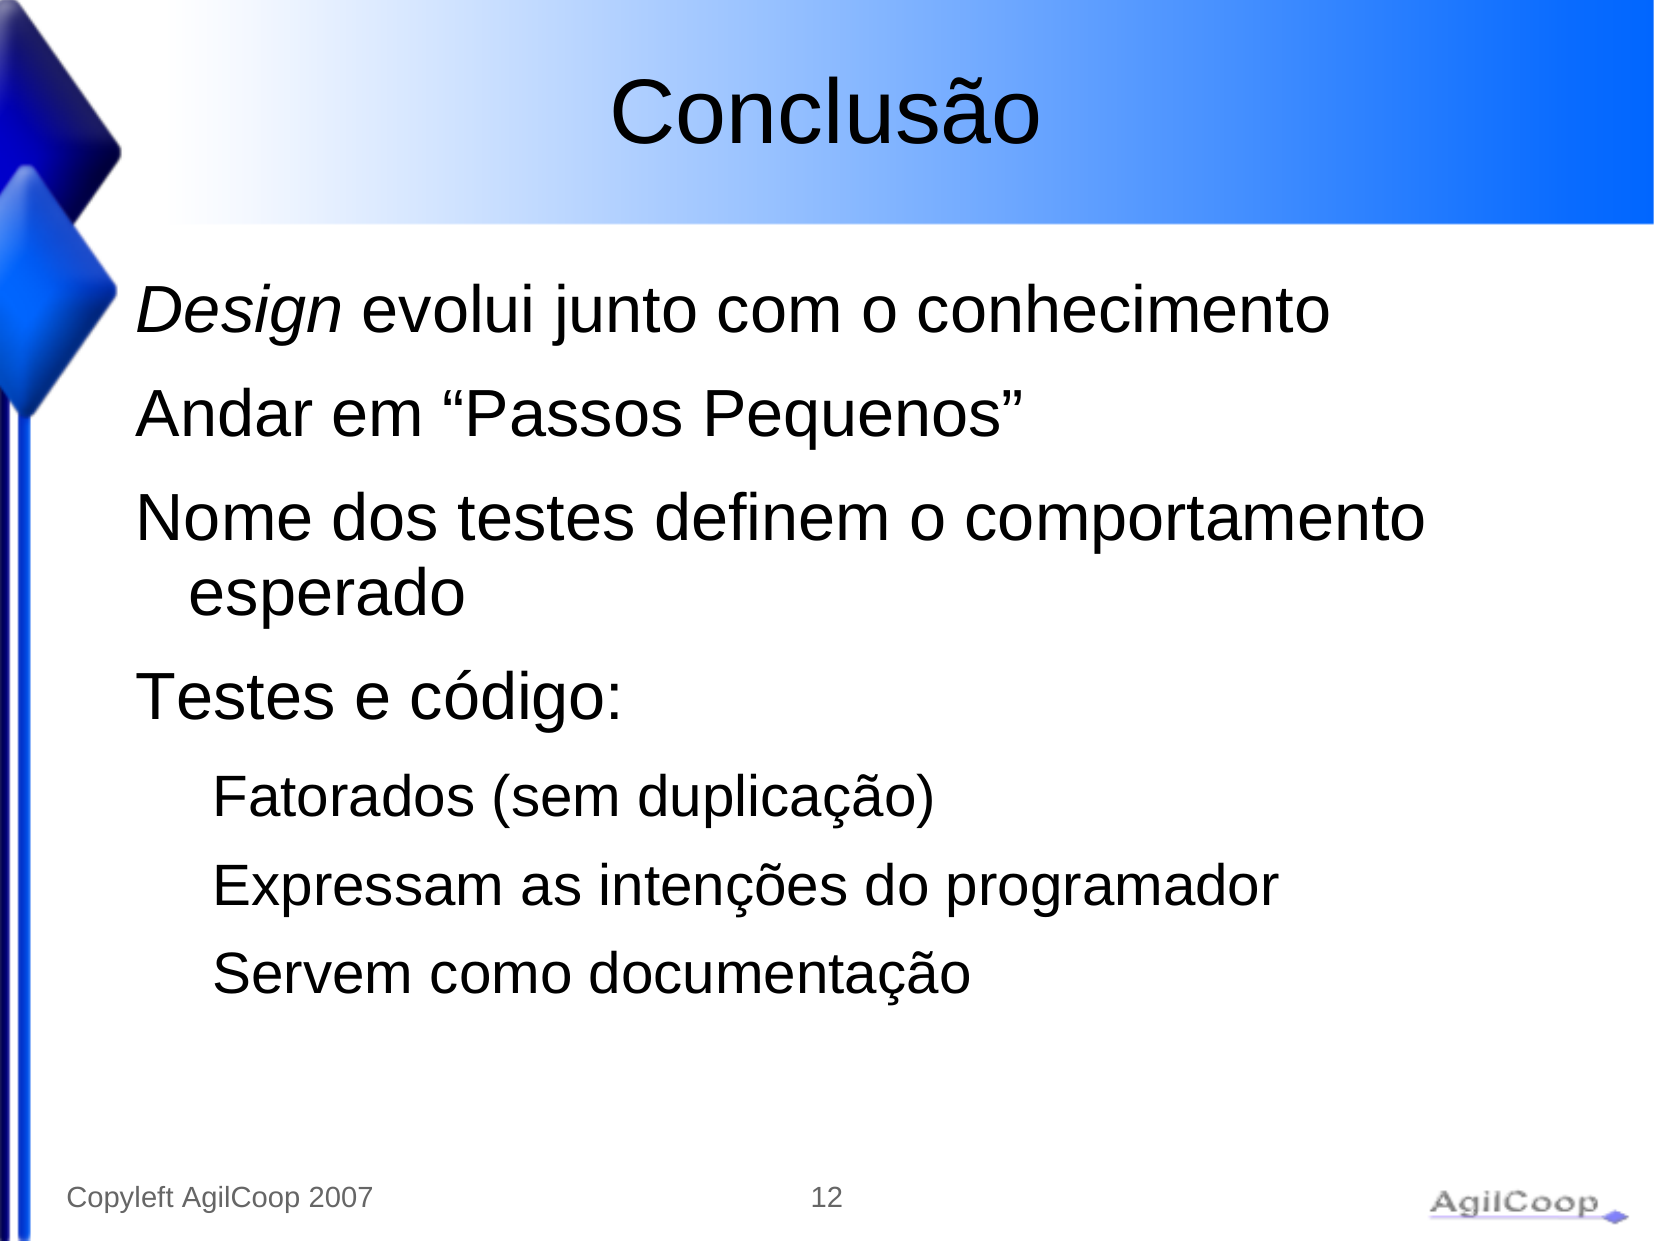

# Conclusão
Design evolui junto com o conhecimento
Andar em “Passos Pequenos”
Nome dos testes definem o comportamento esperado
Testes e código:
Fatorados (sem duplicação)
Expressam as intenções do programador
Servem como documentação
Copyleft AgilCoop 2007
12